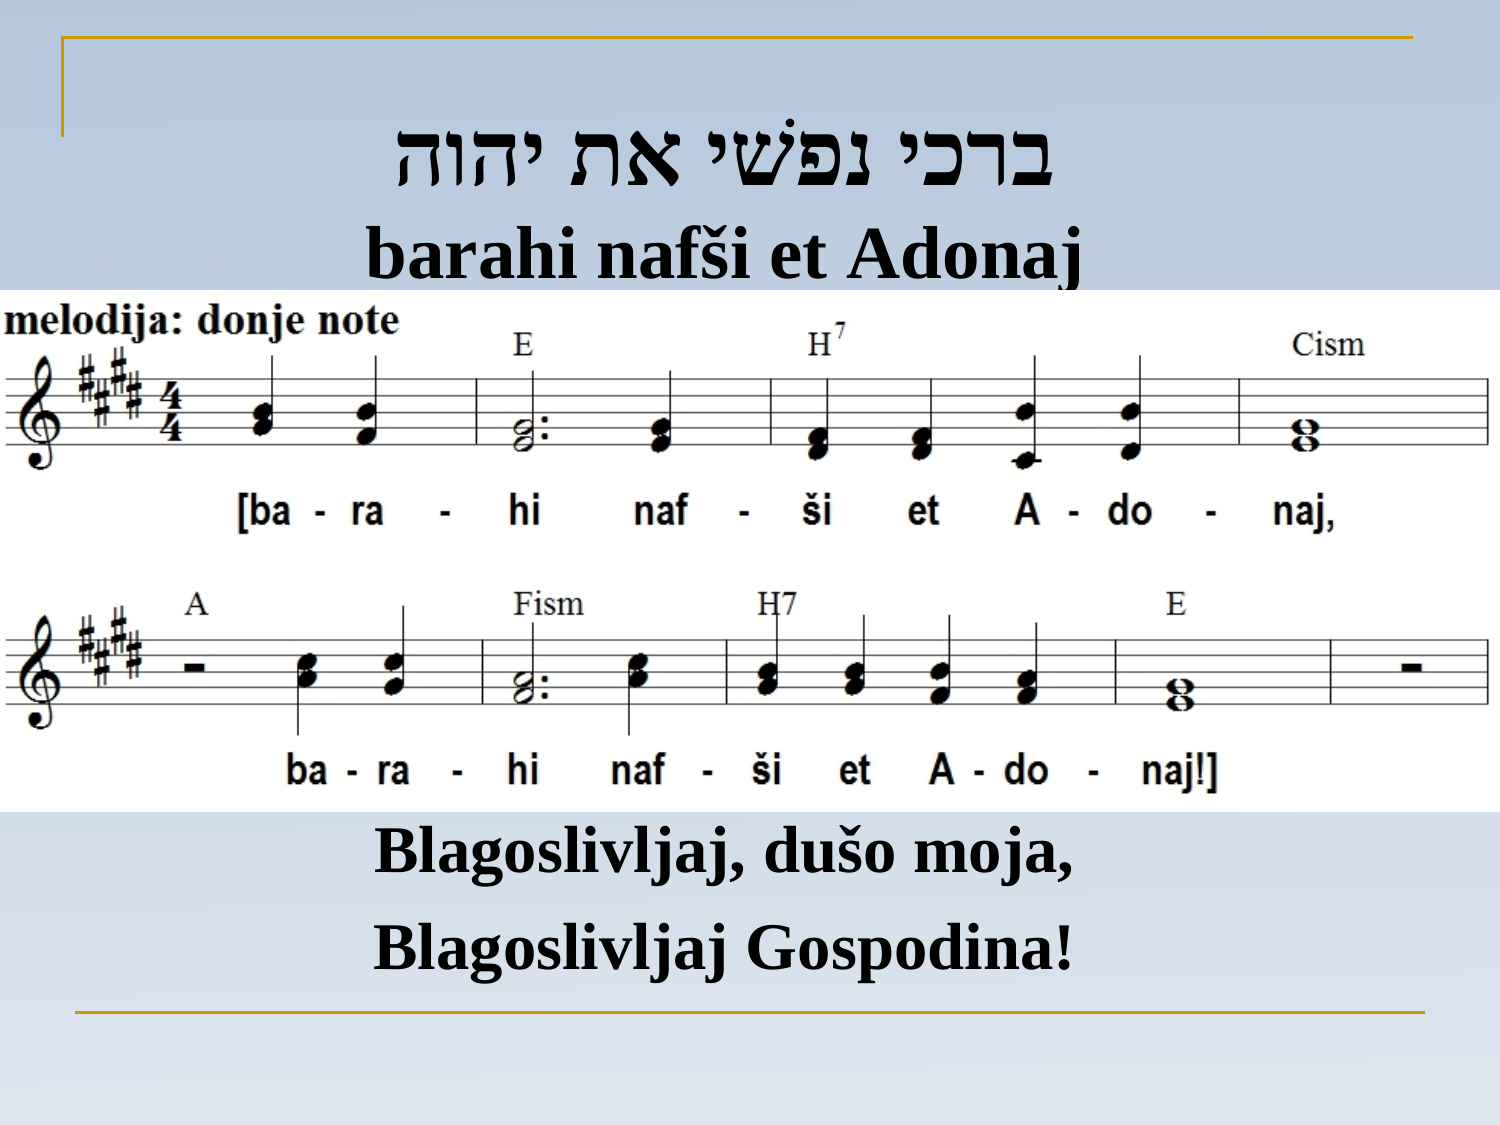

ברכי נפשׁי את יהוה
barahi nafši et Adonaj
Blagoslivljaj, dušo moja,
Blagoslivljaj Gospodina!